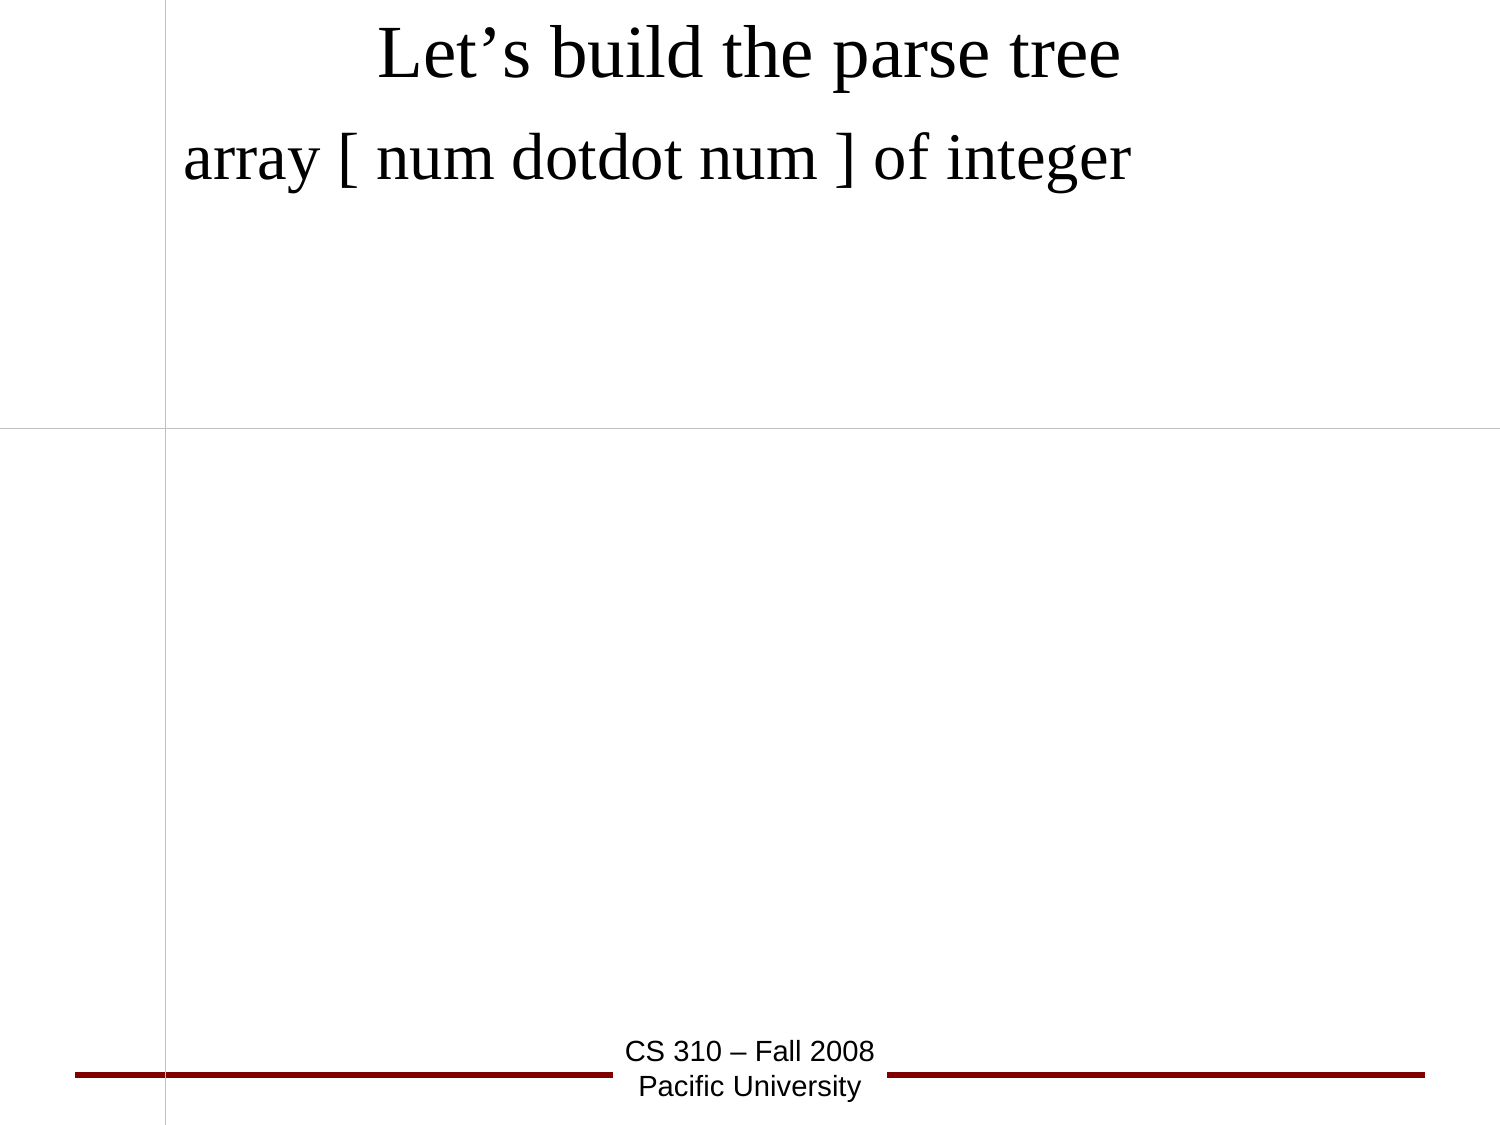

# Let’s build the parse tree
	array [ num dotdot num ] of integer